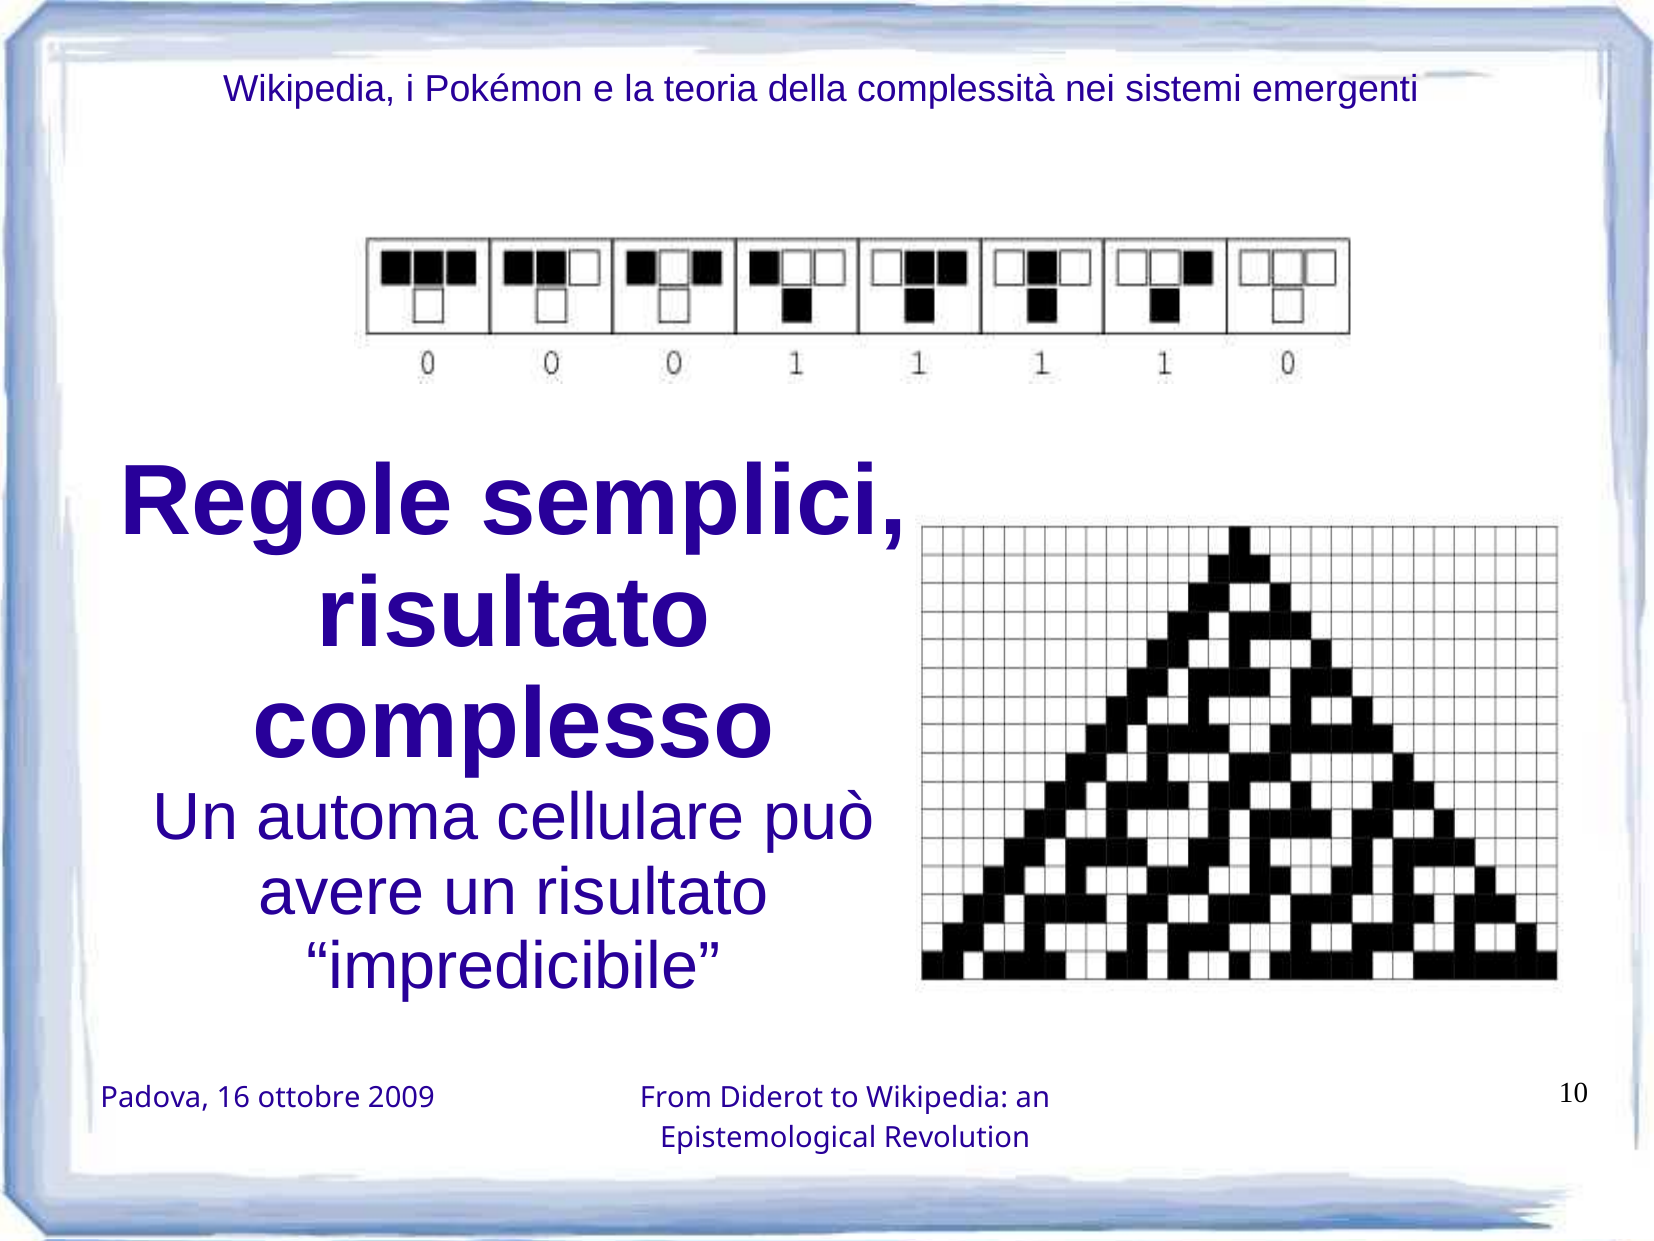

# Wikipedia, i Pokémon e la teoria della complessità nei sistemi emergenti
Regole semplici, risultato complesso
Un automa cellulare può avere un risultato “impredicibile”
Diderot : Wikipedia = XVIII secolo : XXI secolo
10